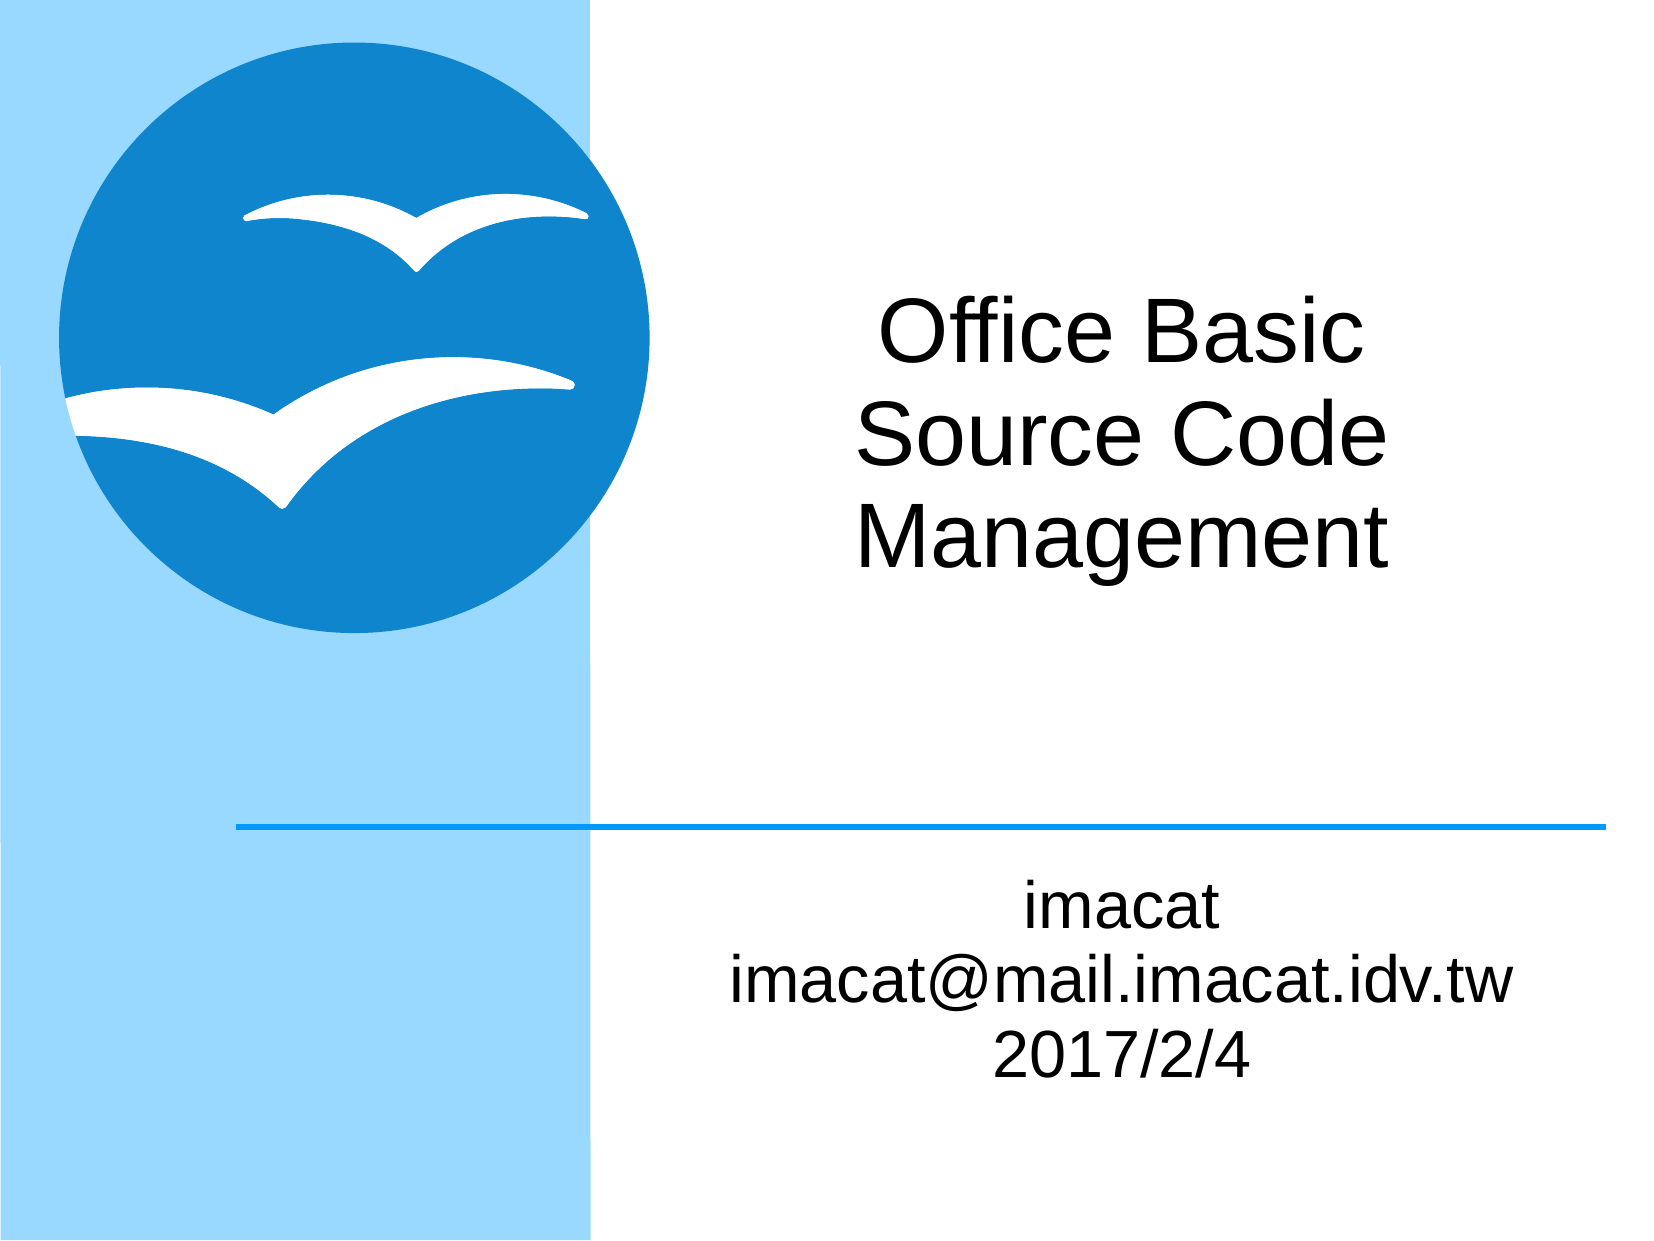

# Office Basic Source Code Management
imacat
imacat@mail.imacat.idv.tw
2017/2/4